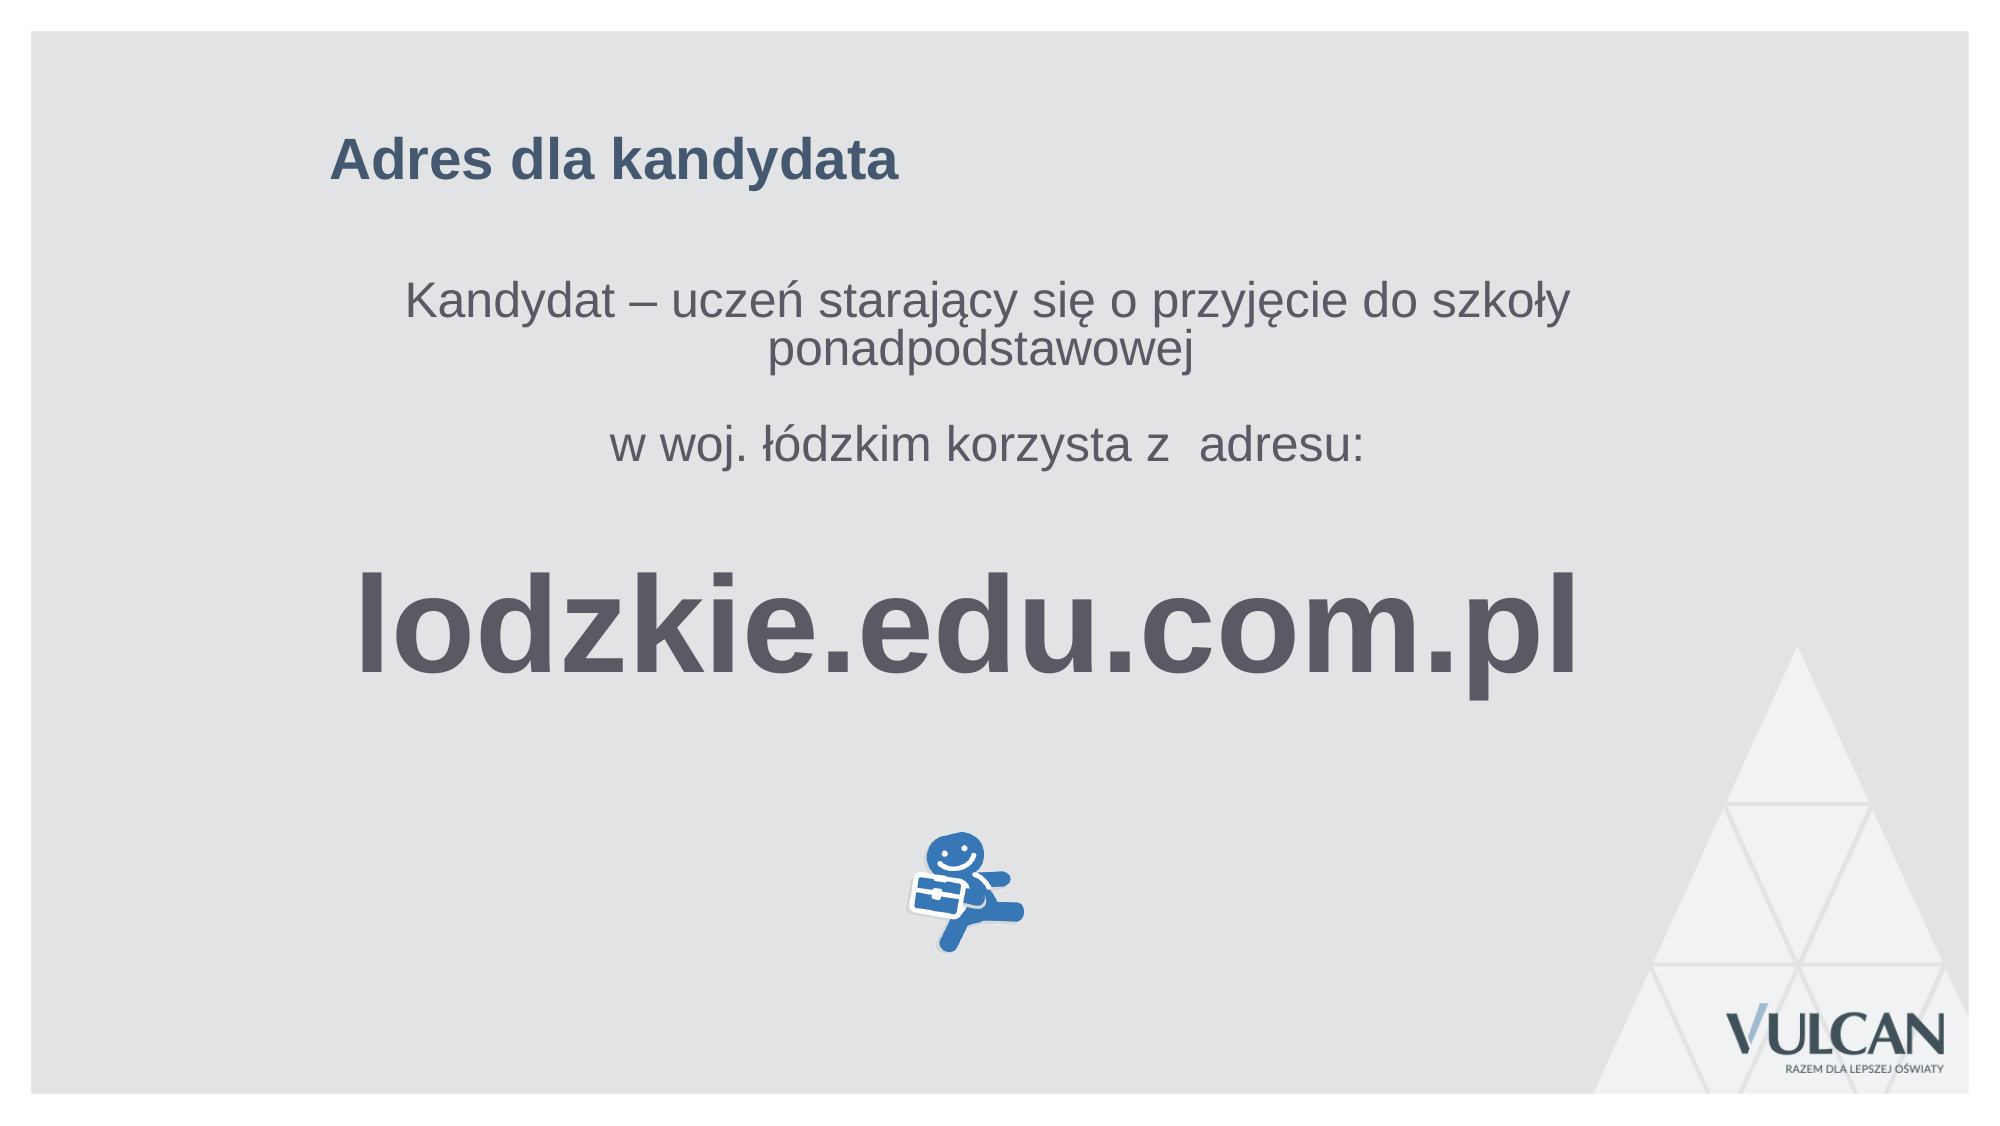

Adres dla kandydata
# Kandydat – uczeń starający się o przyjęcie do szkoły ponadpodstawowej
w woj. łódzkim korzysta z adresu:
lodzkie.edu.com.pl